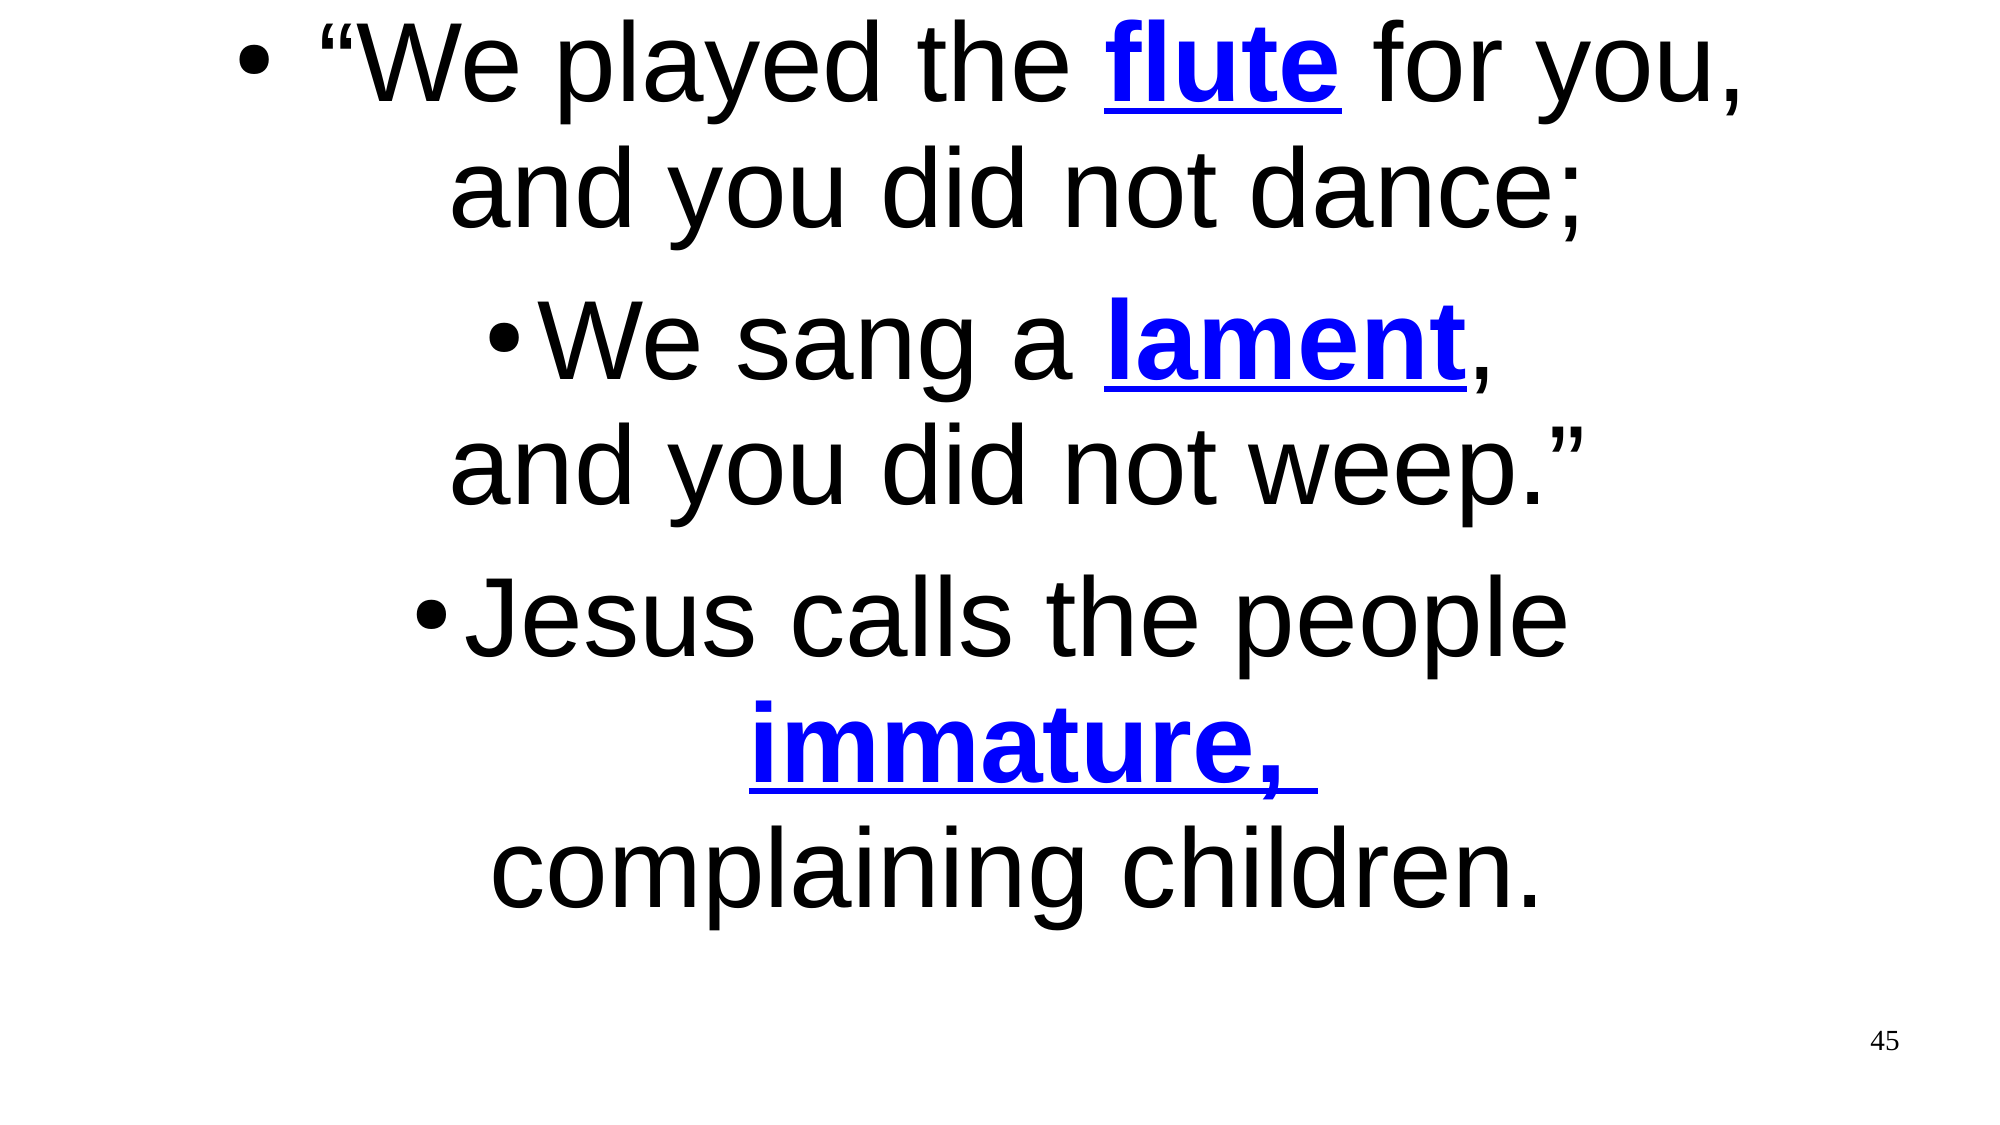

# “We played the flute for you, and you did not dance;
We sang a lament,
and you did not weep.”
Jesus calls the people
immature,
complaining children.
45